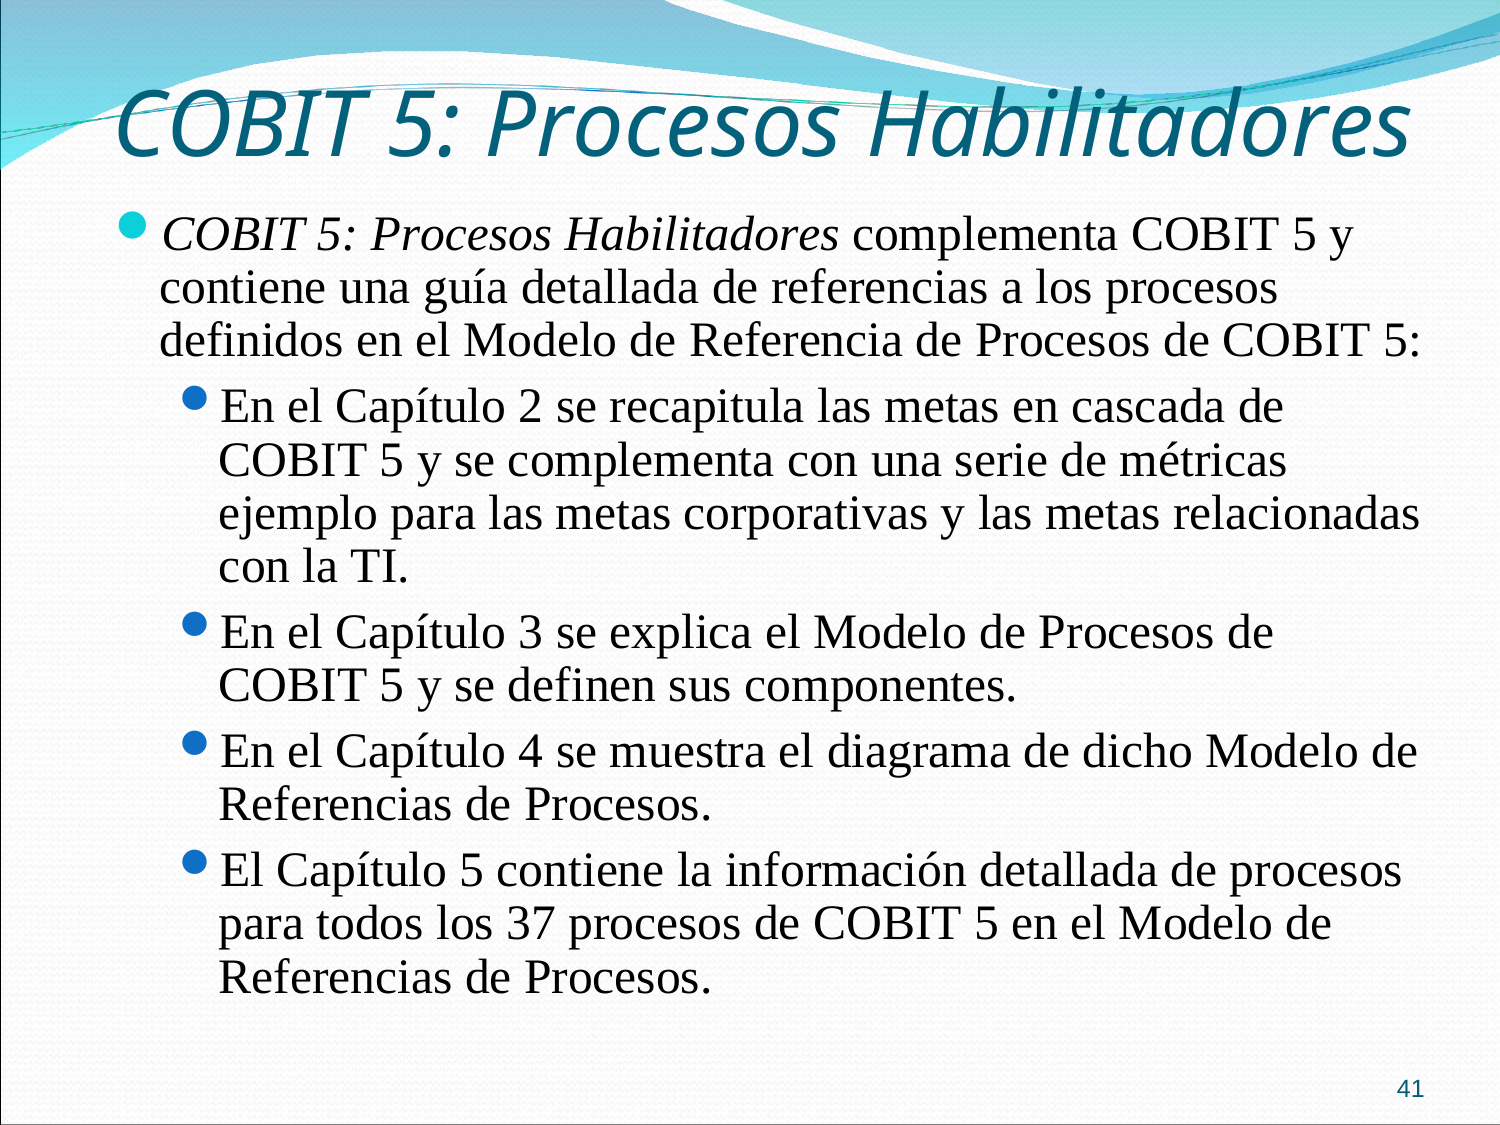

# COBIT 5: Procesos Habilitadores
COBIT 5: Procesos Habilitadores complementa COBIT 5 y contiene una guía detallada de referencias a los procesos definidos en el Modelo de Referencia de Procesos de COBIT 5:
En el Capítulo 2 se recapitula las metas en cascada de COBIT 5 y se complementa con una serie de métricas ejemplo para las metas corporativas y las metas relacionadas con la TI.
En el Capítulo 3 se explica el Modelo de Procesos de COBIT 5 y se definen sus componentes.
En el Capítulo 4 se muestra el diagrama de dicho Modelo de Referencias de Procesos.
El Capítulo 5 contiene la información detallada de procesos para todos los 37 procesos de COBIT 5 en el Modelo de Referencias de Procesos.